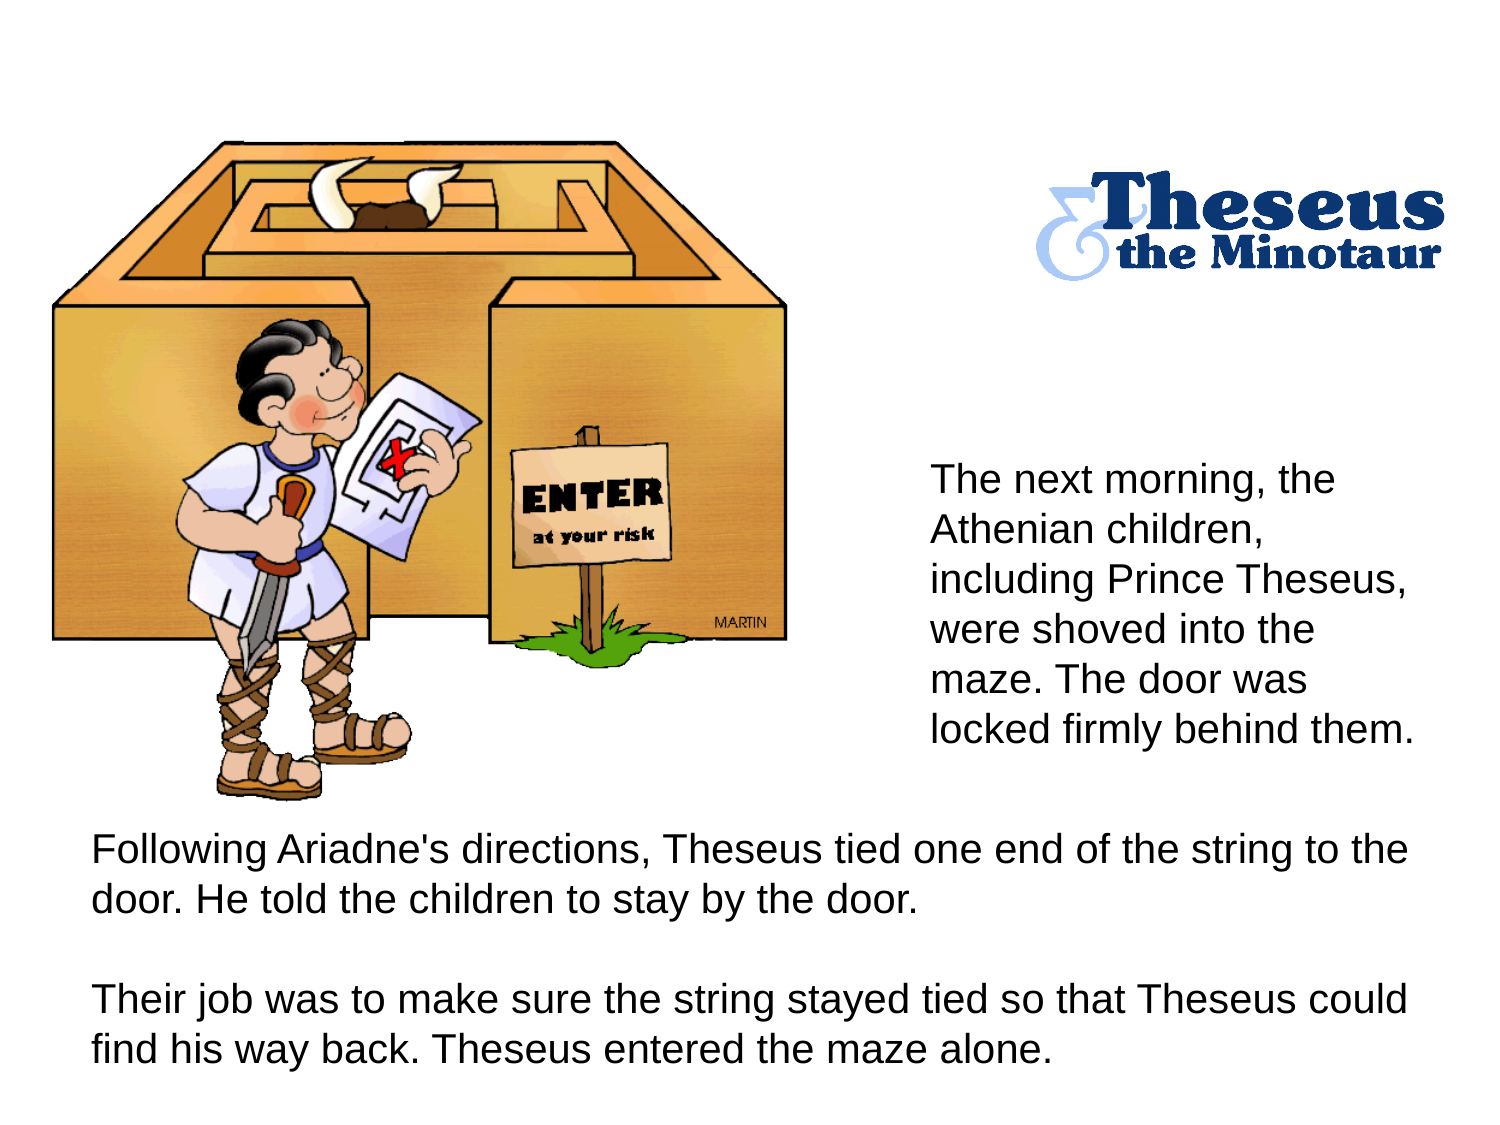

The next morning, the Athenian children, including Prince Theseus, were shoved into the maze. The door was locked firmly behind them.
Following Ariadne's directions, Theseus tied one end of the string to the door. He told the children to stay by the door.
Their job was to make sure the string stayed tied so that Theseus could find his way back. Theseus entered the maze alone.